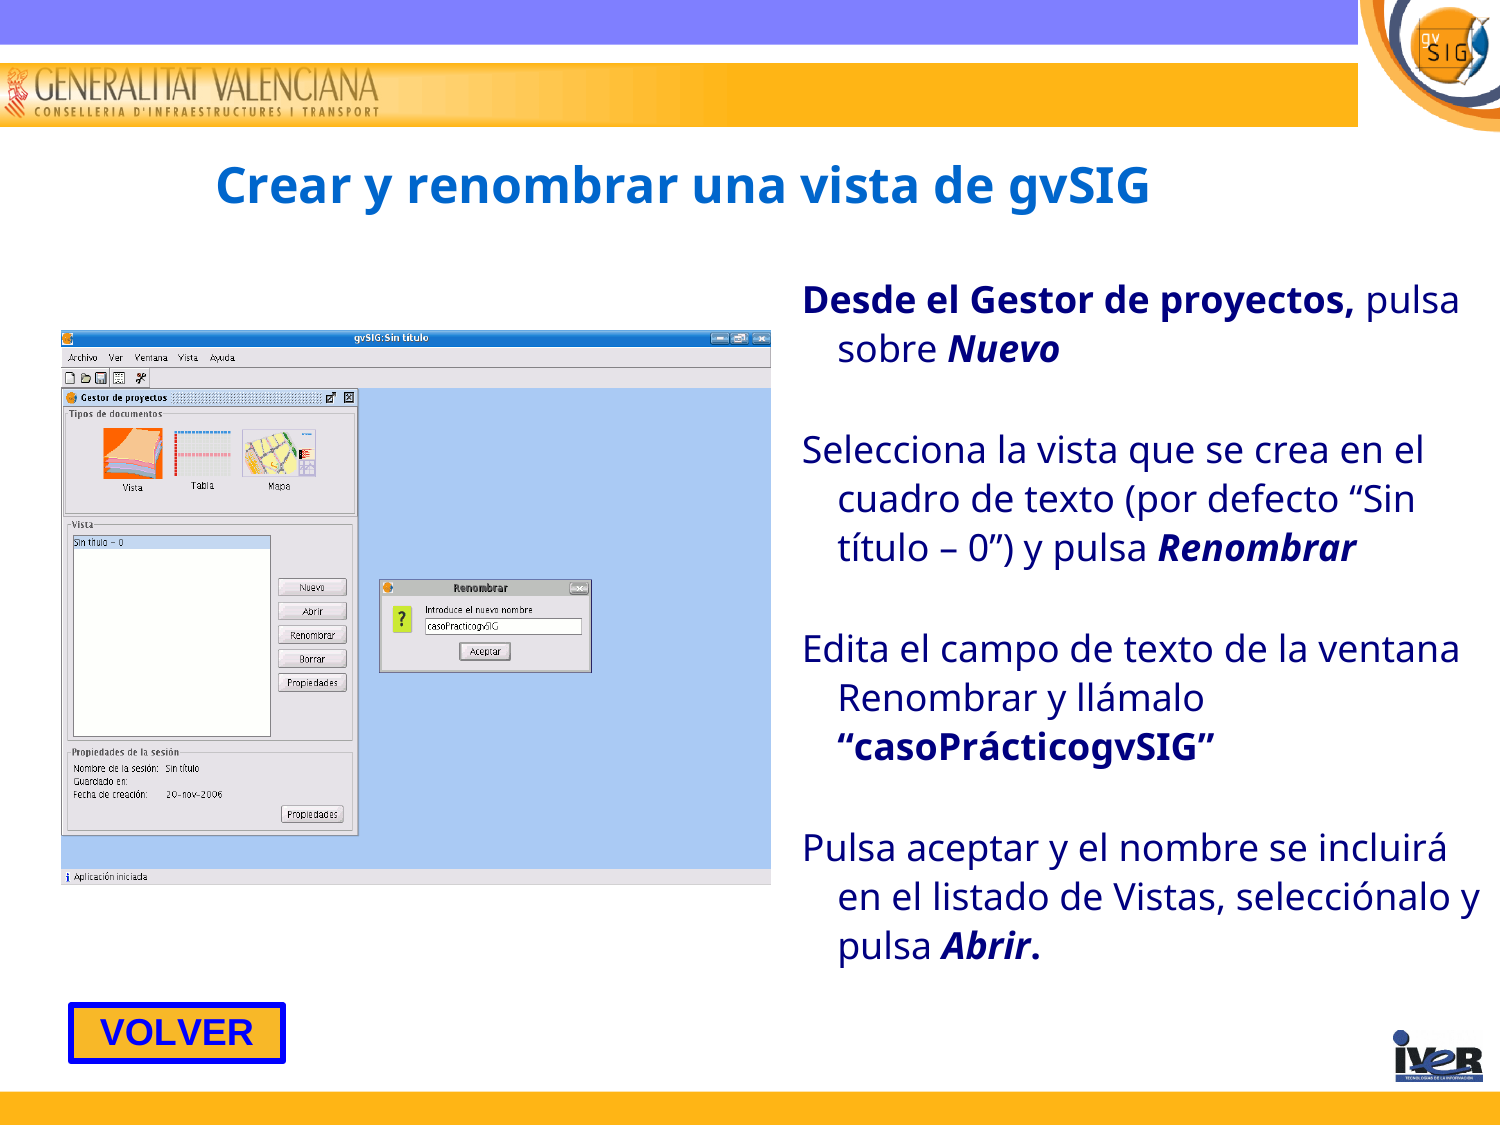

# Crear y renombrar una vista de gvSIG
Desde el Gestor de proyectos, pulsa sobre Nuevo
Selecciona la vista que se crea en el cuadro de texto (por defecto “Sin título – 0”) y pulsa Renombrar
Edita el campo de texto de la ventana Renombrar y llámalo “casoPrácticogvSIG”
Pulsa aceptar y el nombre se incluirá en el listado de Vistas, selecciónalo y pulsa Abrir.
VOLVER